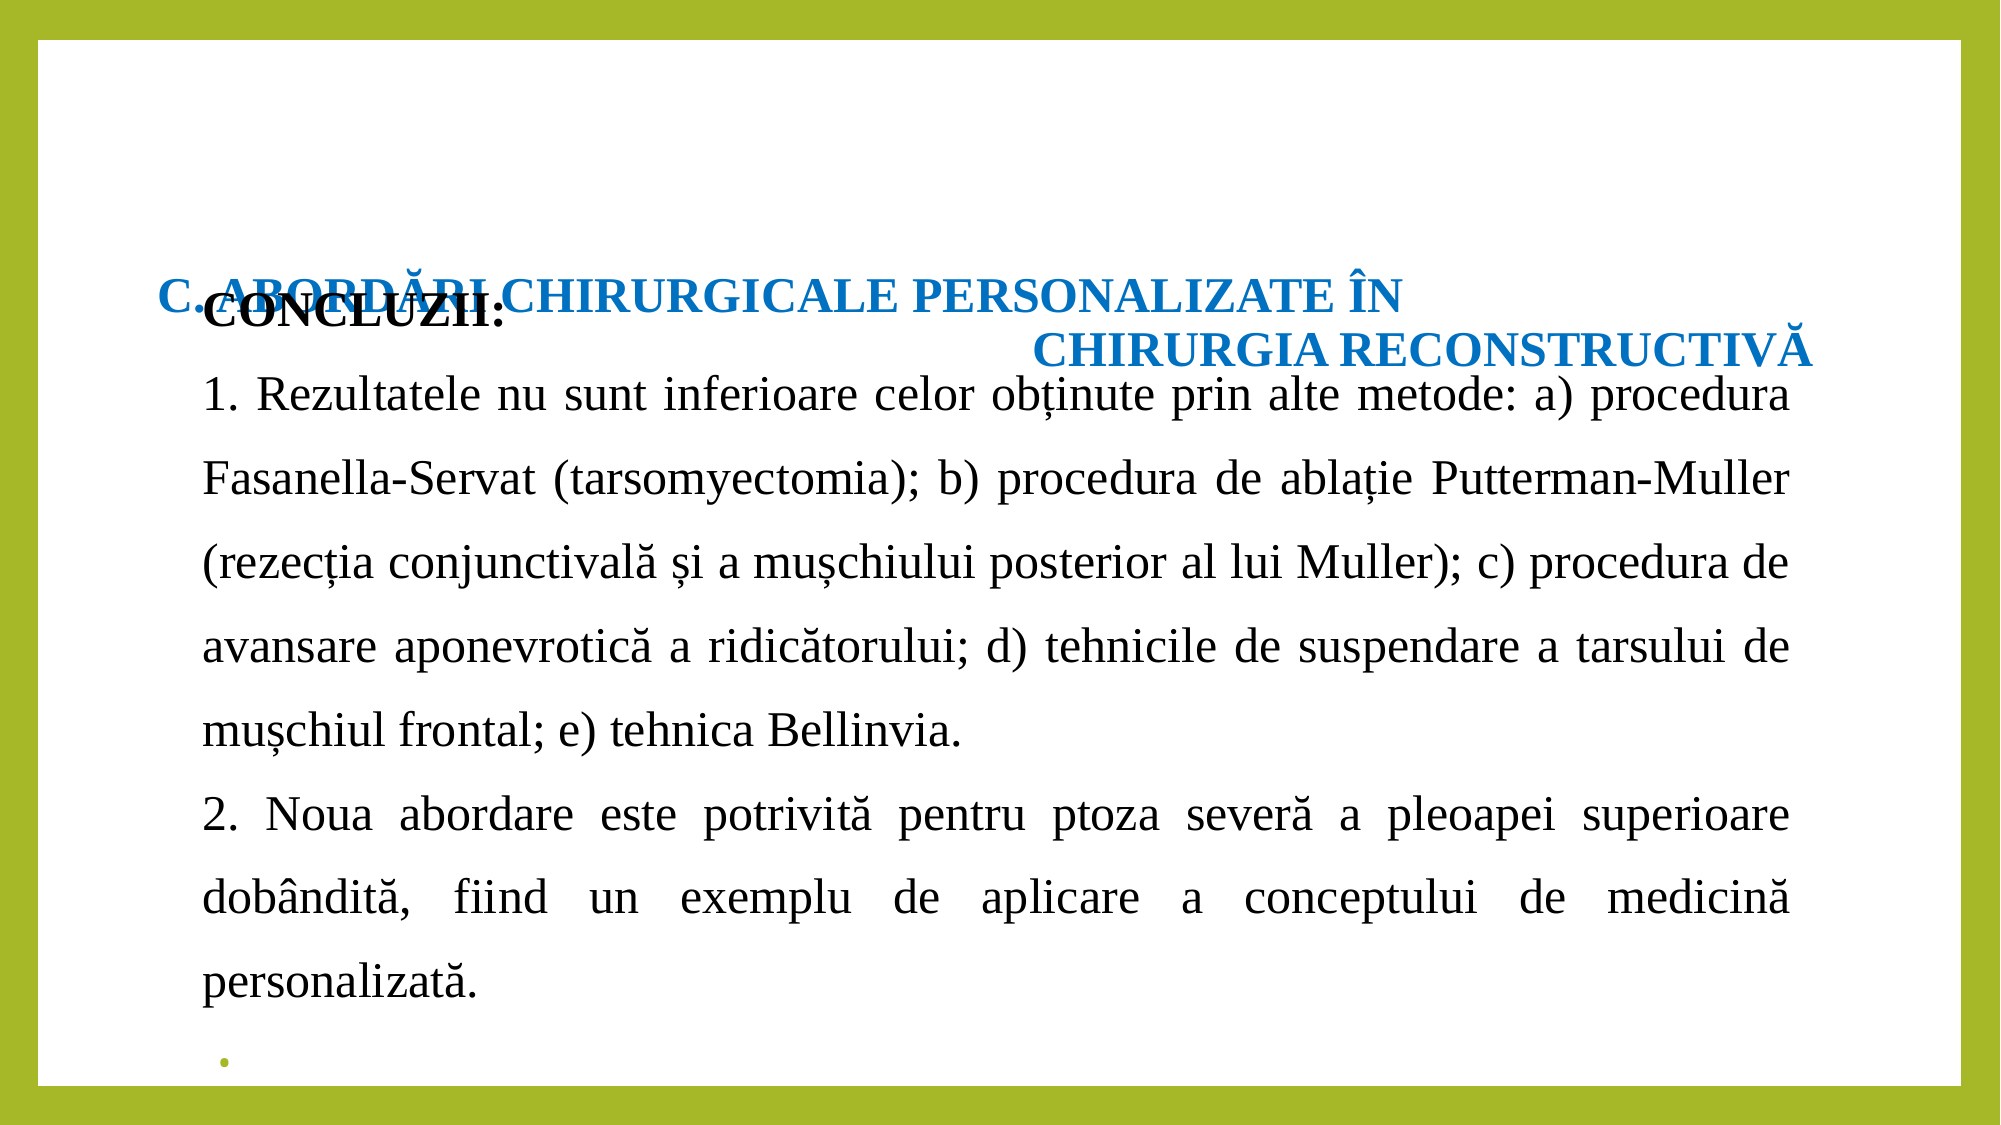

# C. ABORDĂRI CHIRURGICALE PERSONALIZATE ÎN CHIRURGIA RECONSTRUCTIVĂ
CONCLUZII:
1. Rezultatele nu sunt inferioare celor obținute prin alte metode: a) procedura Fasanella-Servat (tarsomyectomia); b) procedura de ablație Putterman-Muller (rezecția conjunctivală și a mușchiului posterior al lui Muller); c) procedura de avansare aponevrotică a ridicătorului; d) tehnicile de suspendare a tarsului de mușchiul frontal; e) tehnica Bellinvia.
2. Noua abordare este potrivită pentru ptoza severă a pleoapei superioare dobândită, fiind un exemplu de aplicare a conceptului de medicină personalizată.